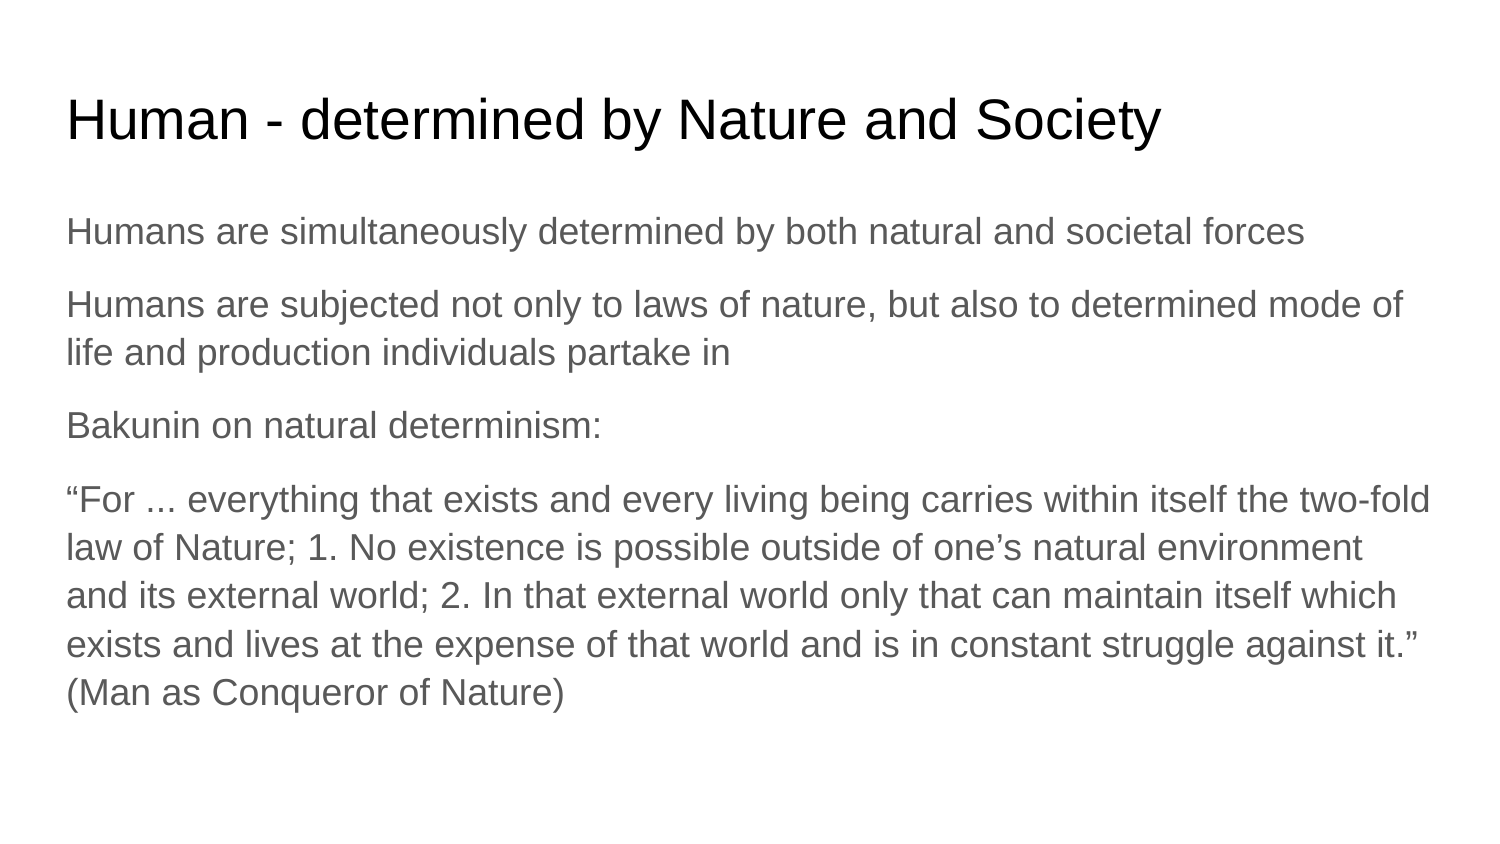

# Human - determined by Nature and Society
Humans are simultaneously determined by both natural and societal forces
Humans are subjected not only to laws of nature, but also to determined mode of life and production individuals partake in
Bakunin on natural determinism:
“For ... everything that exists and every living being carries within itself the two-fold law of Nature; 1. No existence is possible outside of one’s natural environment and its external world; 2. In that external world only that can maintain itself which exists and lives at the expense of that world and is in constant struggle against it.” (Man as Conqueror of Nature)